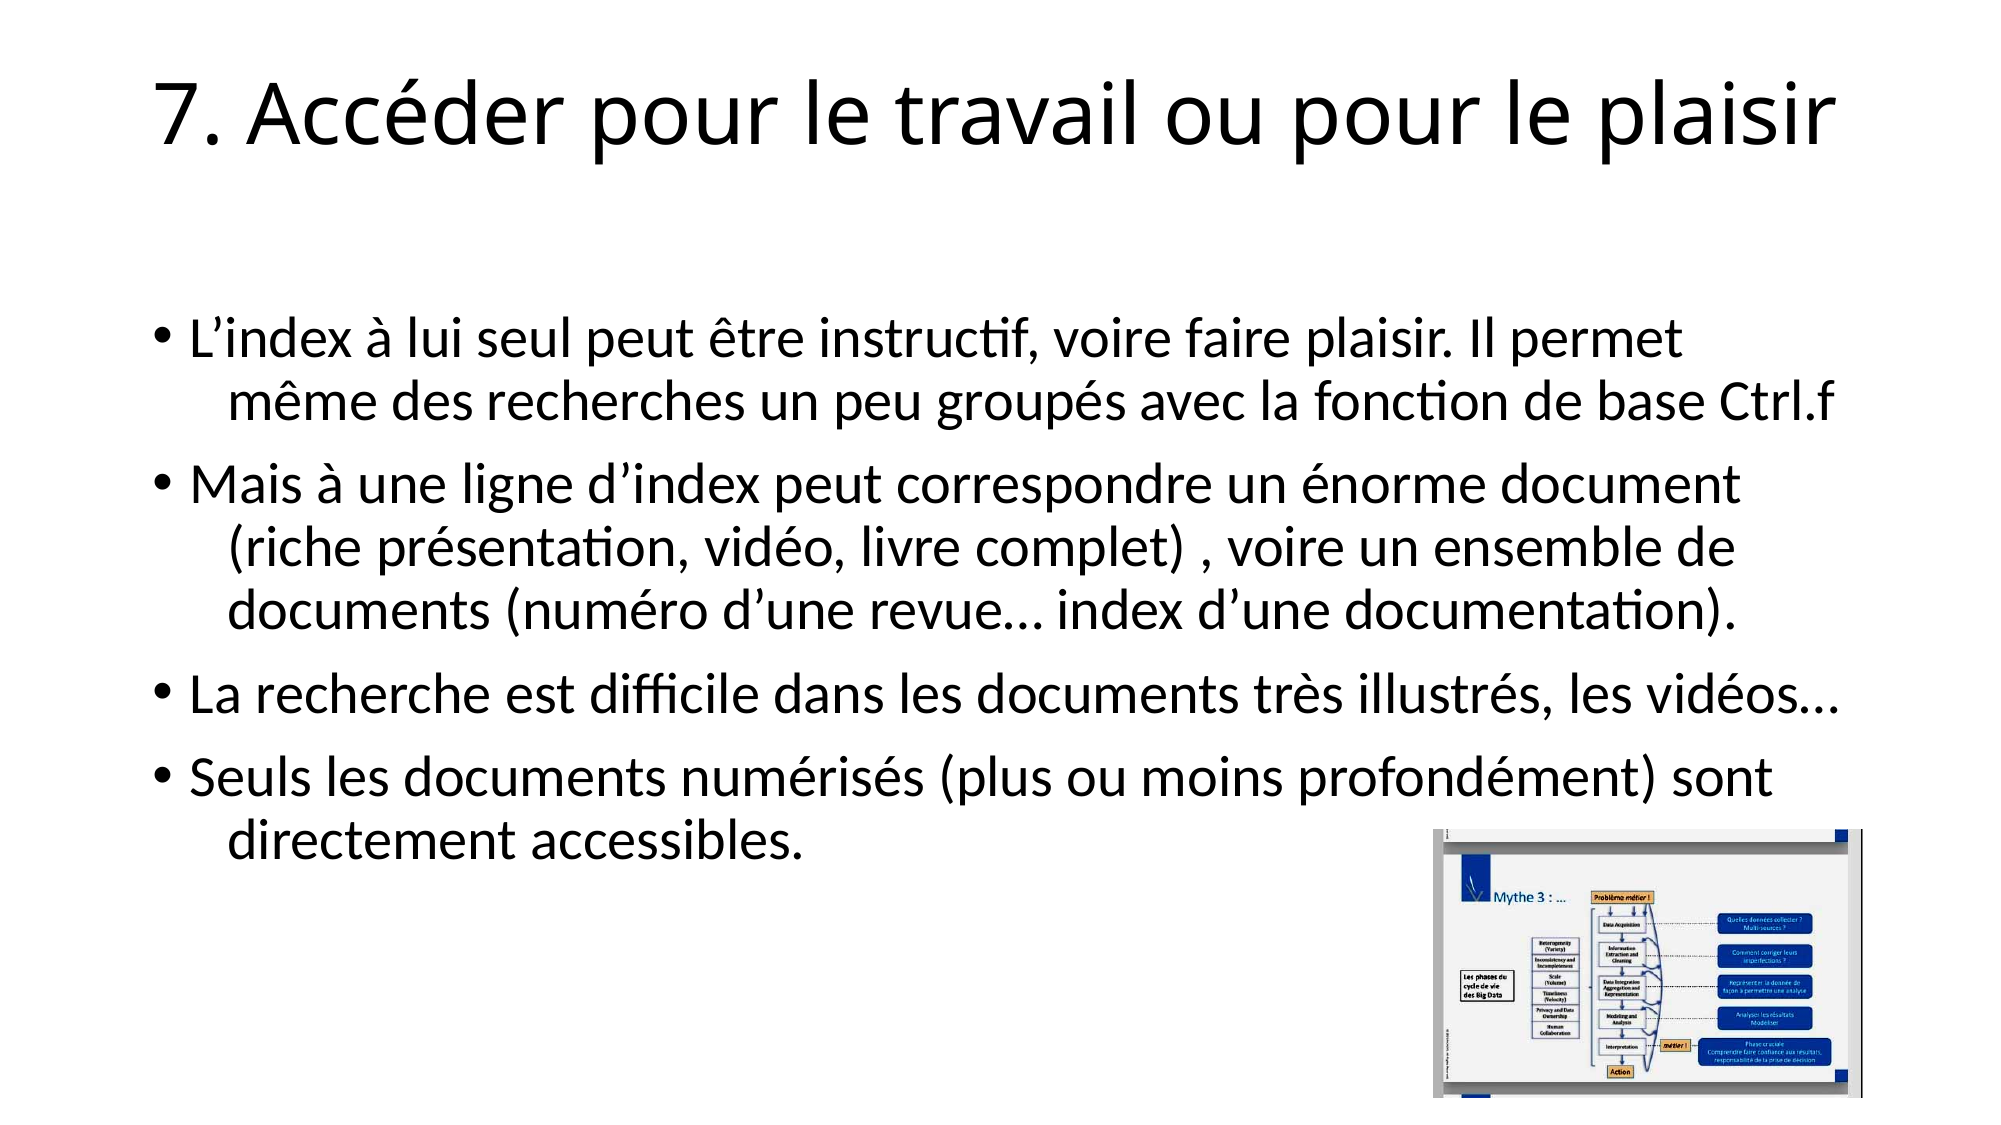

# 7. Accéder pour le travail ou pour le plaisir
L’index à lui seul peut être instructif, voire faire plaisir. Il permet même des recherches un peu groupés avec la fonction de base Ctrl.f
Mais à une ligne d’index peut correspondre un énorme document (riche présentation, vidéo, livre complet) , voire un ensemble de documents (numéro d’une revue… index d’une documentation).
La recherche est difficile dans les documents très illustrés, les vidéos…
Seuls les documents numérisés (plus ou moins profondément) sont directement accessibles.